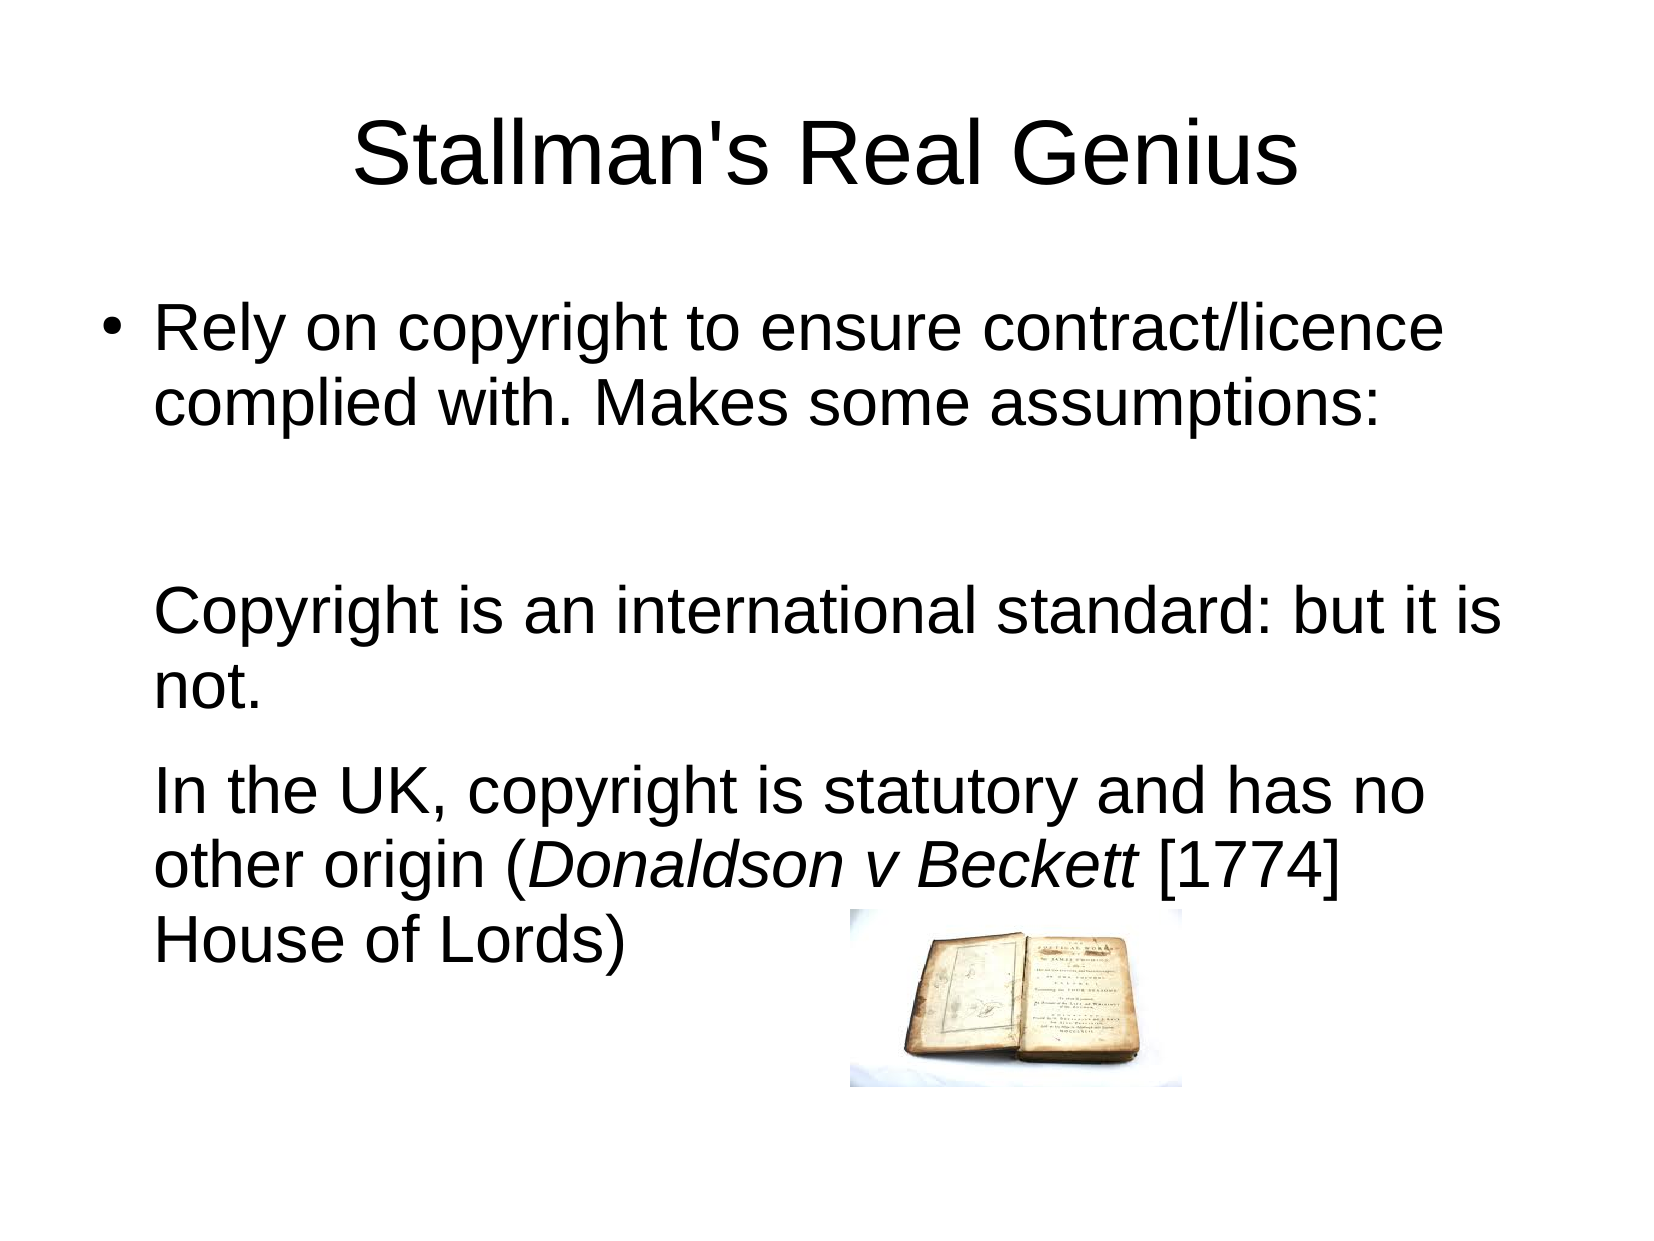

# Stallman's Real Genius
Rely on copyright to ensure contract/licence complied with. Makes some assumptions:
Copyright is an international standard: but it is not.
In the UK, copyright is statutory and has no other origin (Donaldson v Beckett [1774] House of Lords)